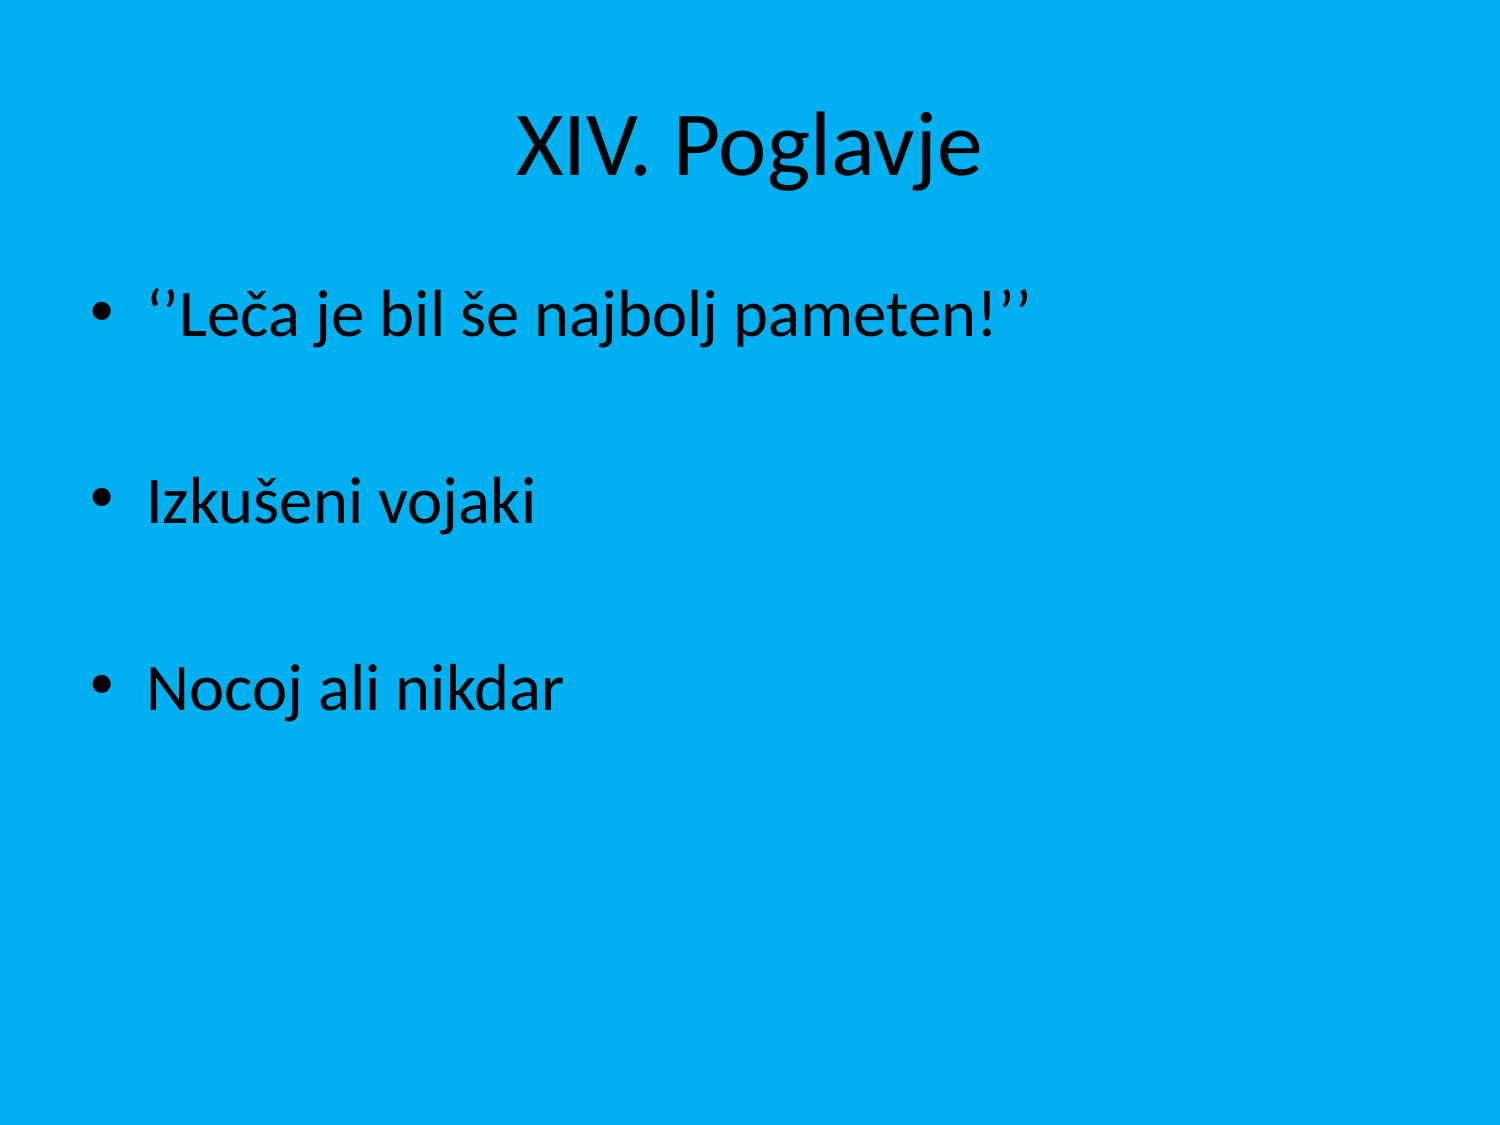

# XIV. Poglavje
‘’Leča je bil še najbolj pameten!’’
Izkušeni vojaki
Nocoj ali nikdar